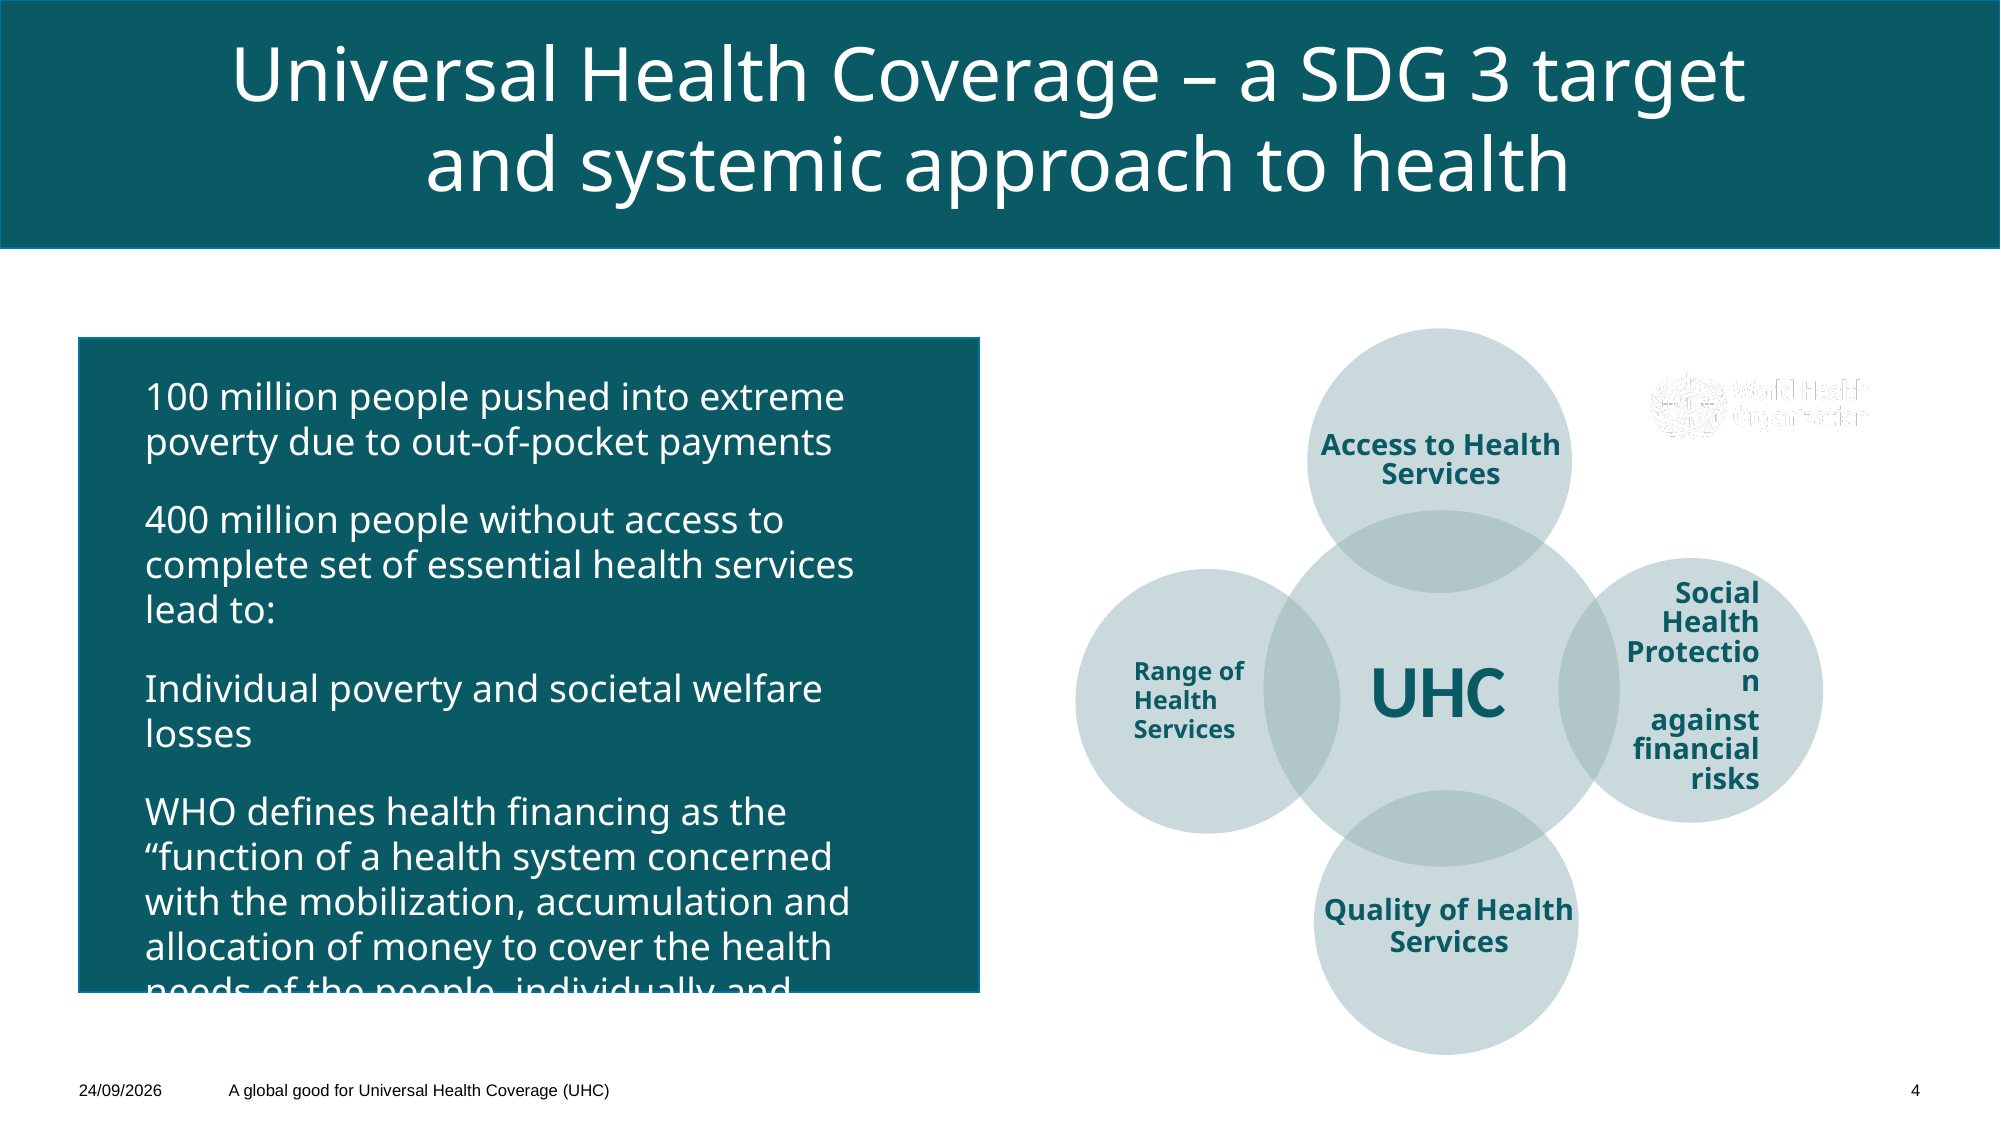

Universal Health Coverage – a SDG 3 target
and systemic approach to health
100 million people pushed into extreme poverty due to out-of-pocket payments
400 million people without access to complete set of essential health services lead to:
Individual poverty and societal welfare losses
WHO defines health financing as the “function of a health system concerned with the mobilization, accumulation and allocation of money to cover the health needs of the people, individually and collectively, in the health system”.
Access to Health Services
Social Health Protection
against financial risks
Range of Health Services
UHC
Quality of Health Services
A global good for Universal Health Coverage (UHC)